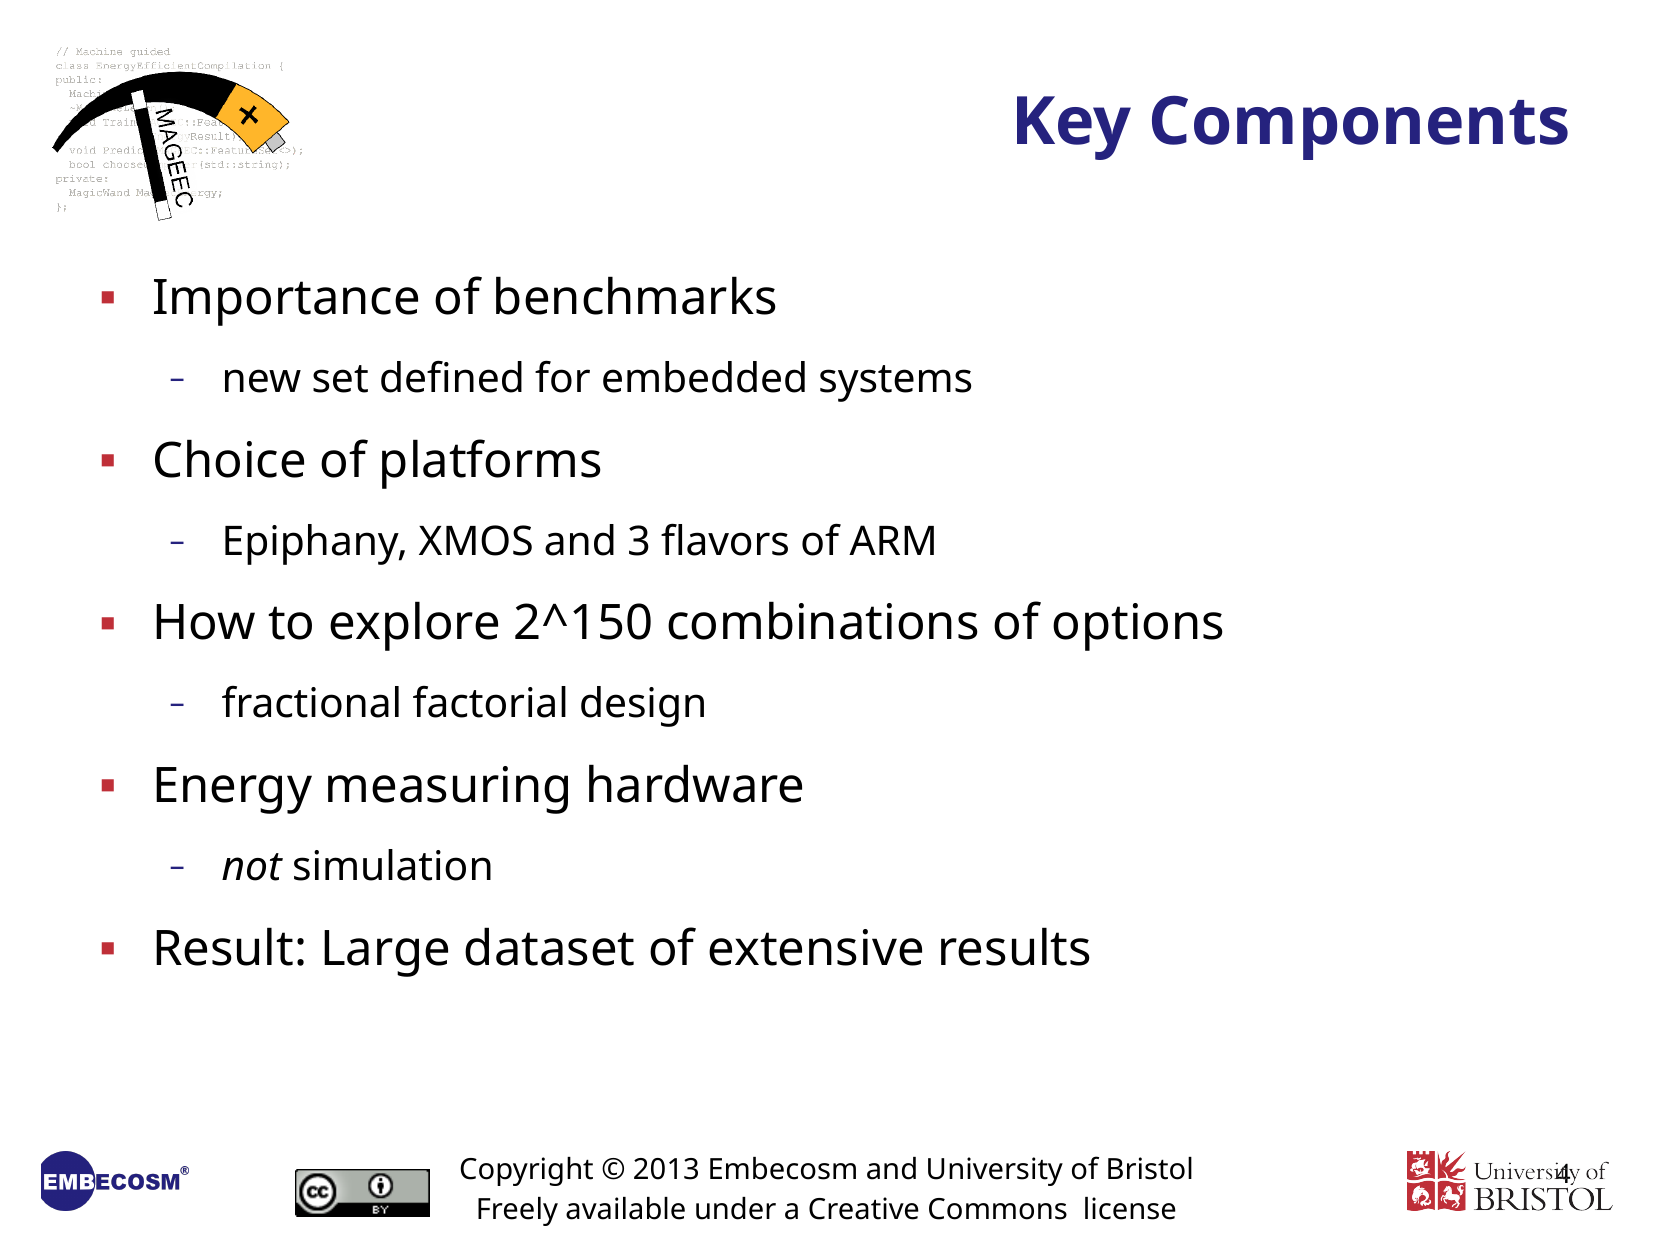

# Key Components
Importance of benchmarks
new set defined for embedded systems
Choice of platforms
Epiphany, XMOS and 3 flavors of ARM
How to explore 2^150 combinations of options
fractional factorial design
Energy measuring hardware
not simulation
Result: Large dataset of extensive results
4